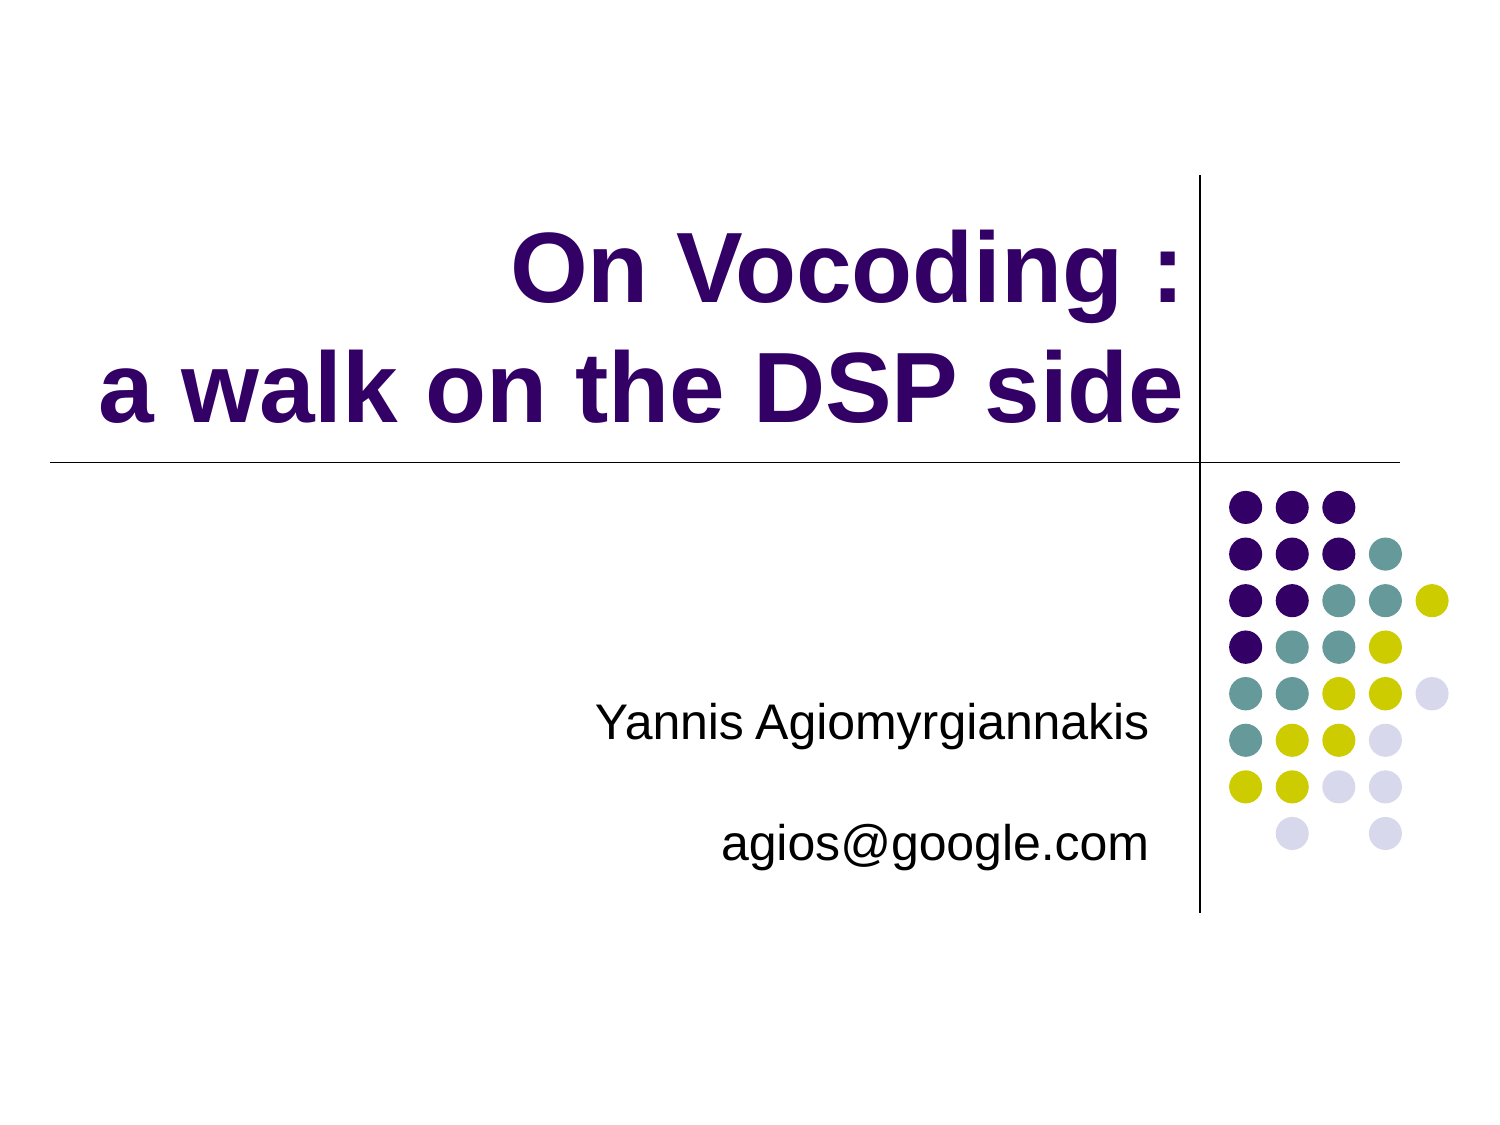

# On Vocoding : a walk on the DSP side
Yannis Agiomyrgiannakis
agios@google.com